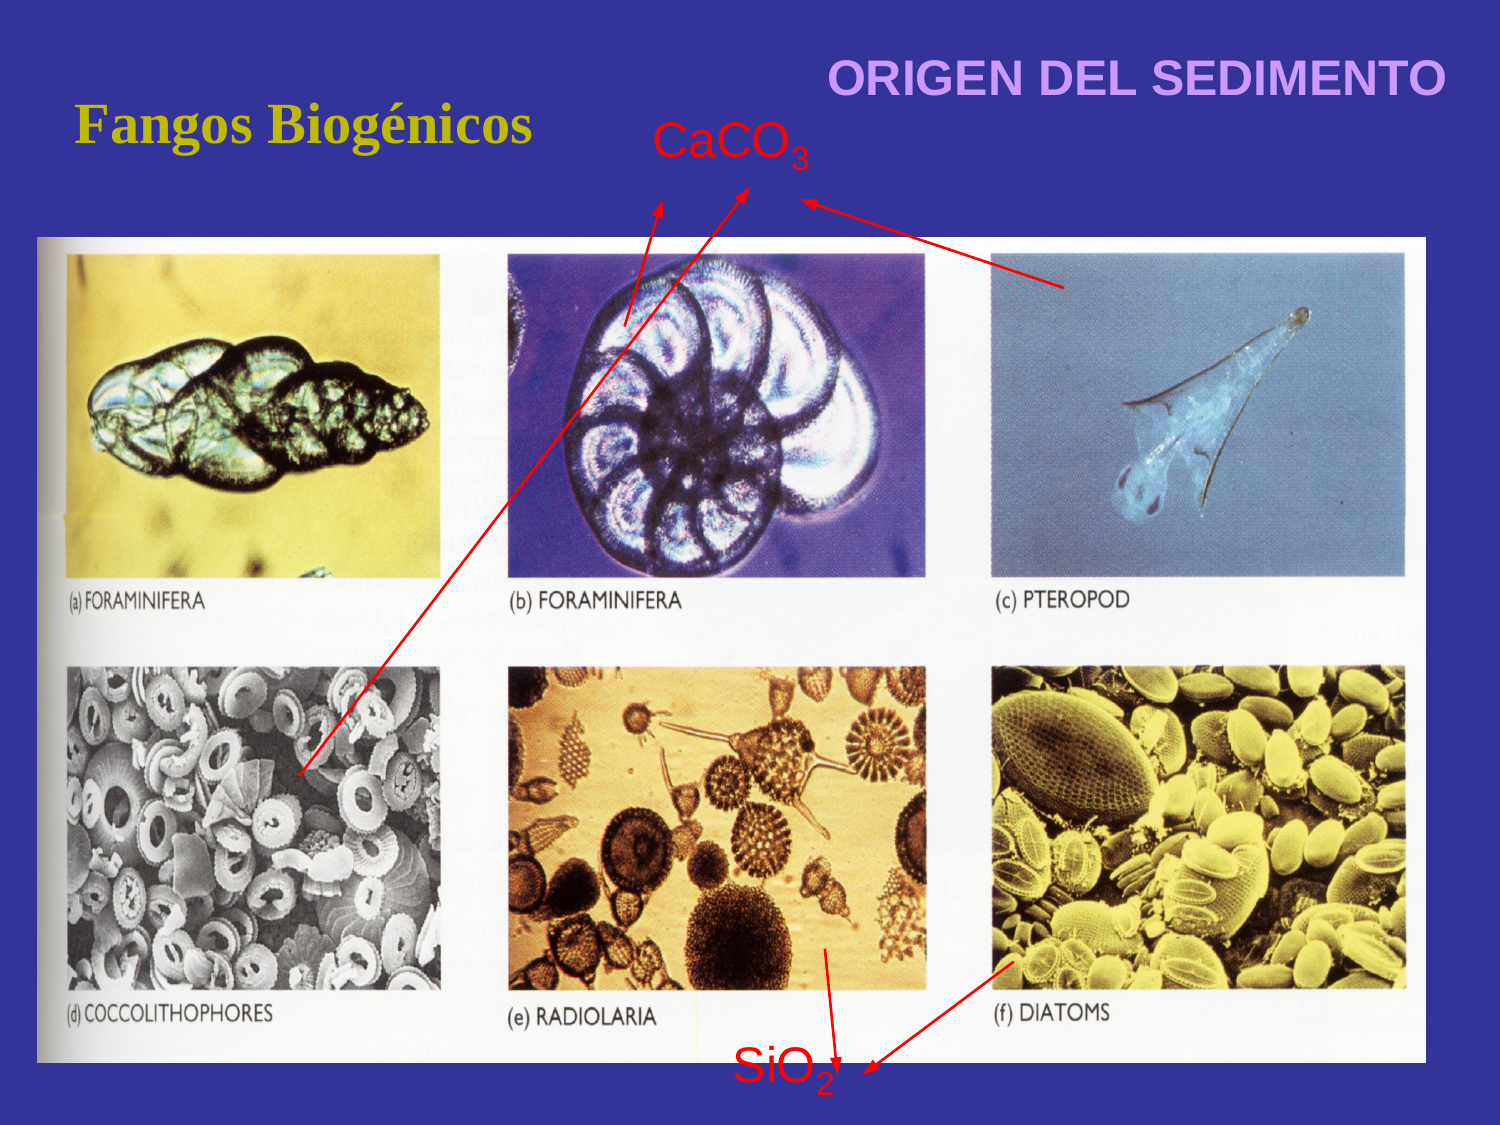

ORIGEN DEL SEDIMENTO
Fangos Biogénicos
CaCO3
SiO2